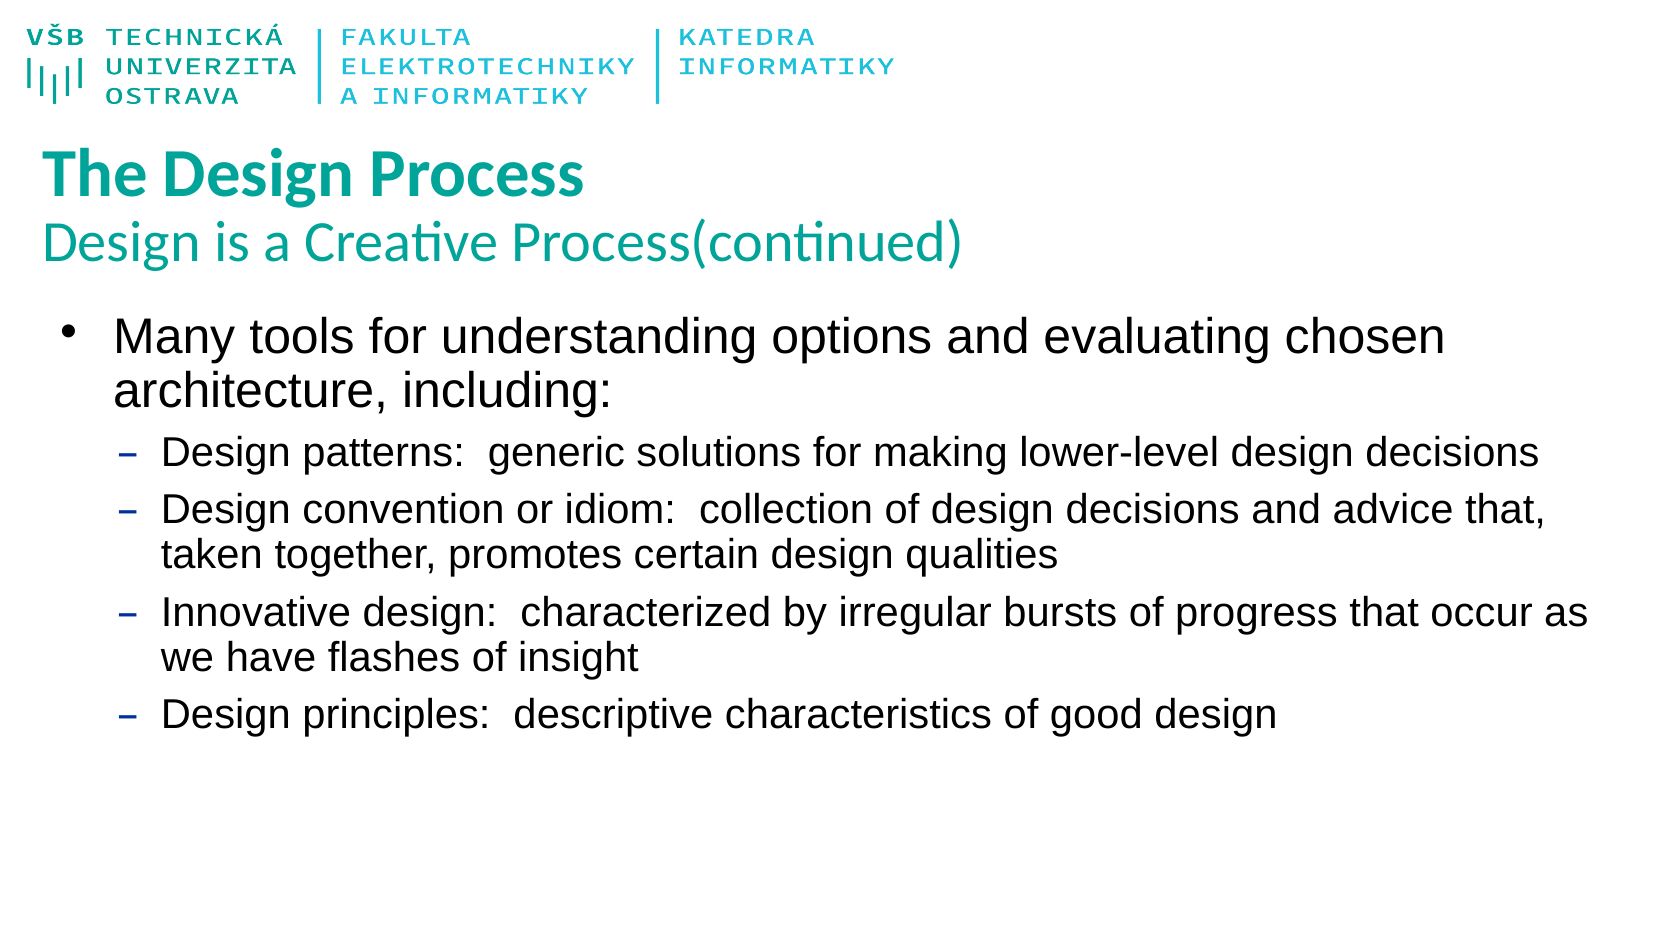

# The Design Process Design is a Creative Process(continued)
Many tools for understanding options and evaluating chosen architecture, including:
Design patterns: generic solutions for making lower-level design decisions
Design convention or idiom: collection of design decisions and advice that, taken together, promotes certain design qualities
Innovative design: characterized by irregular bursts of progress that occur as we have flashes of insight
Design principles: descriptive characteristics of good design